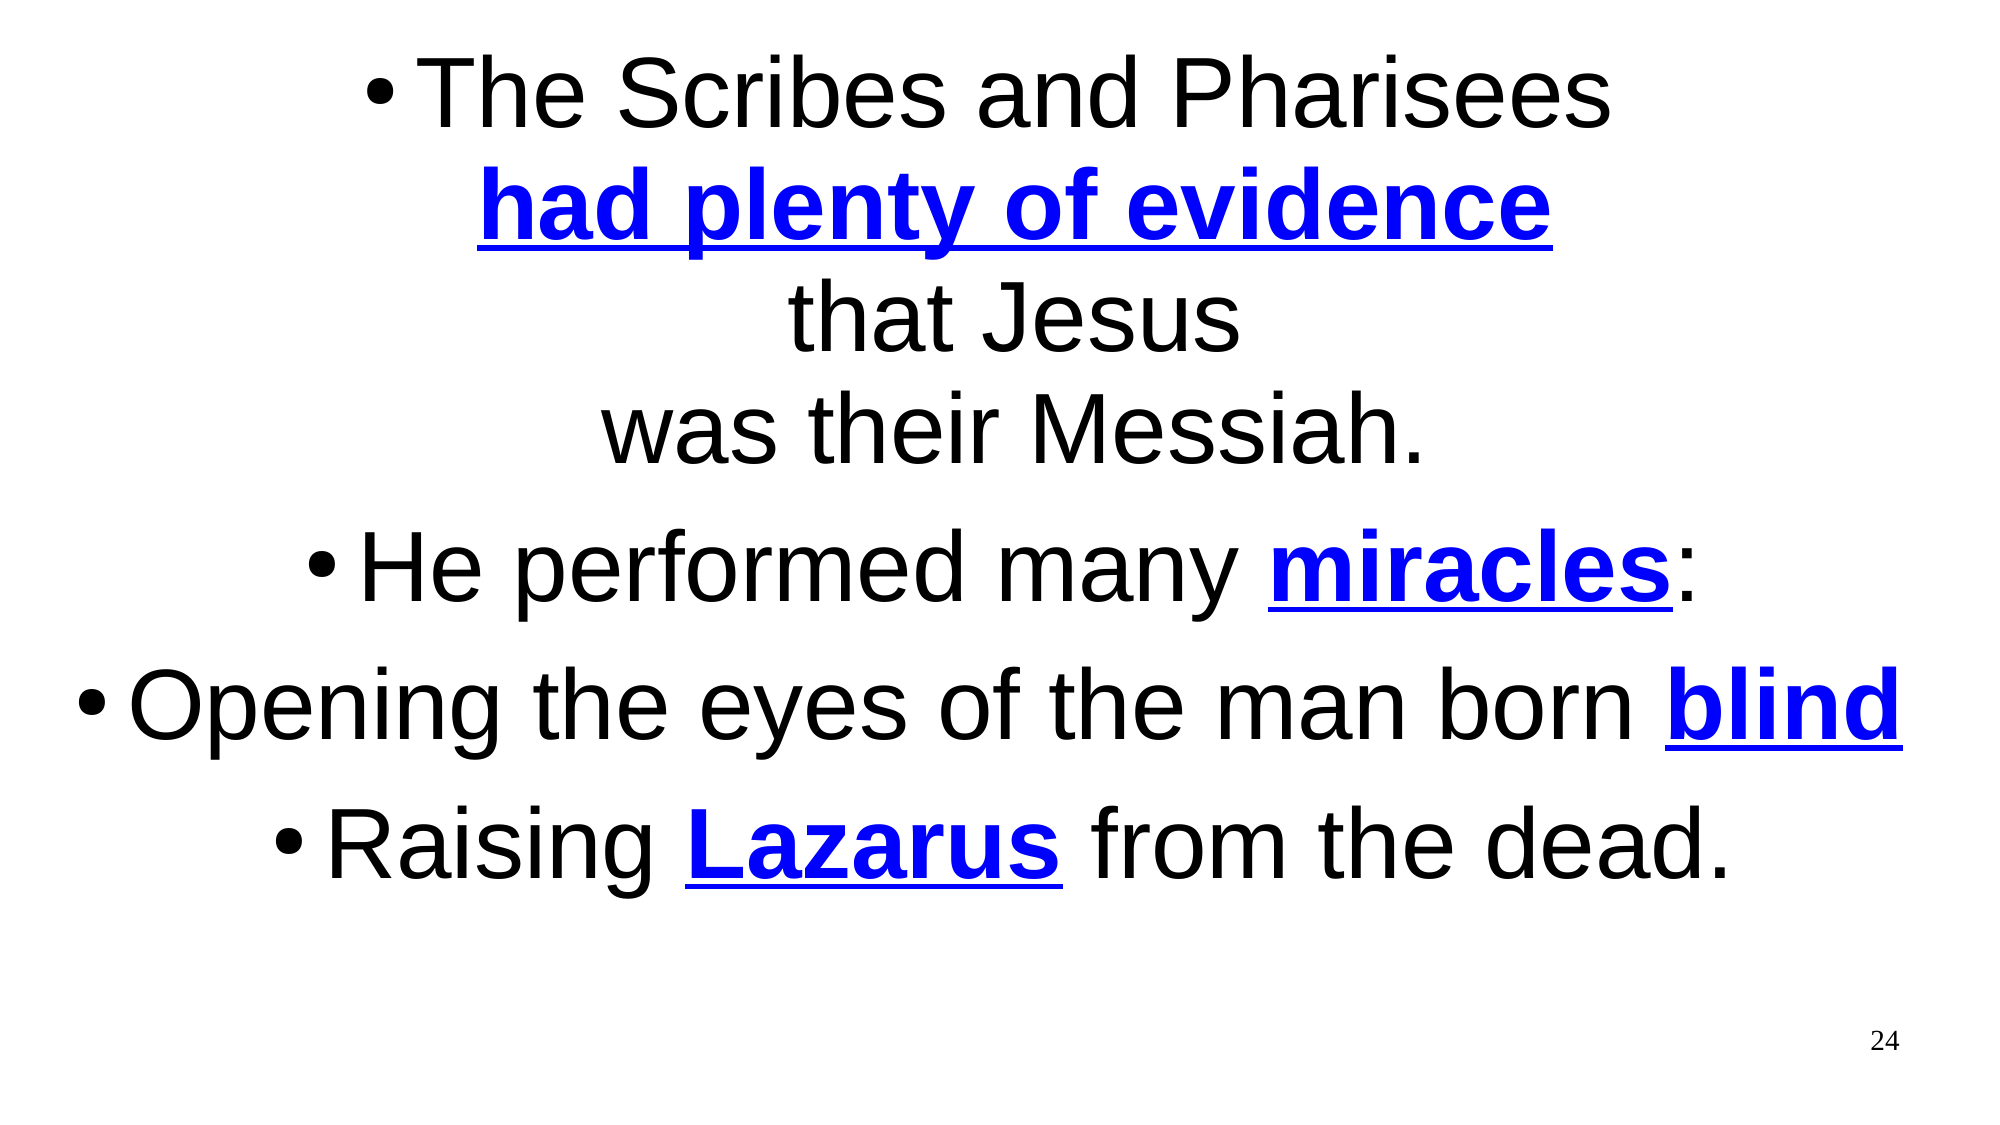

# The Scribes and Pharisees had plenty of evidence that Jesus was their Messiah.
He performed many miracles:
Opening the eyes of the man born blind
Raising Lazarus from the dead.
24